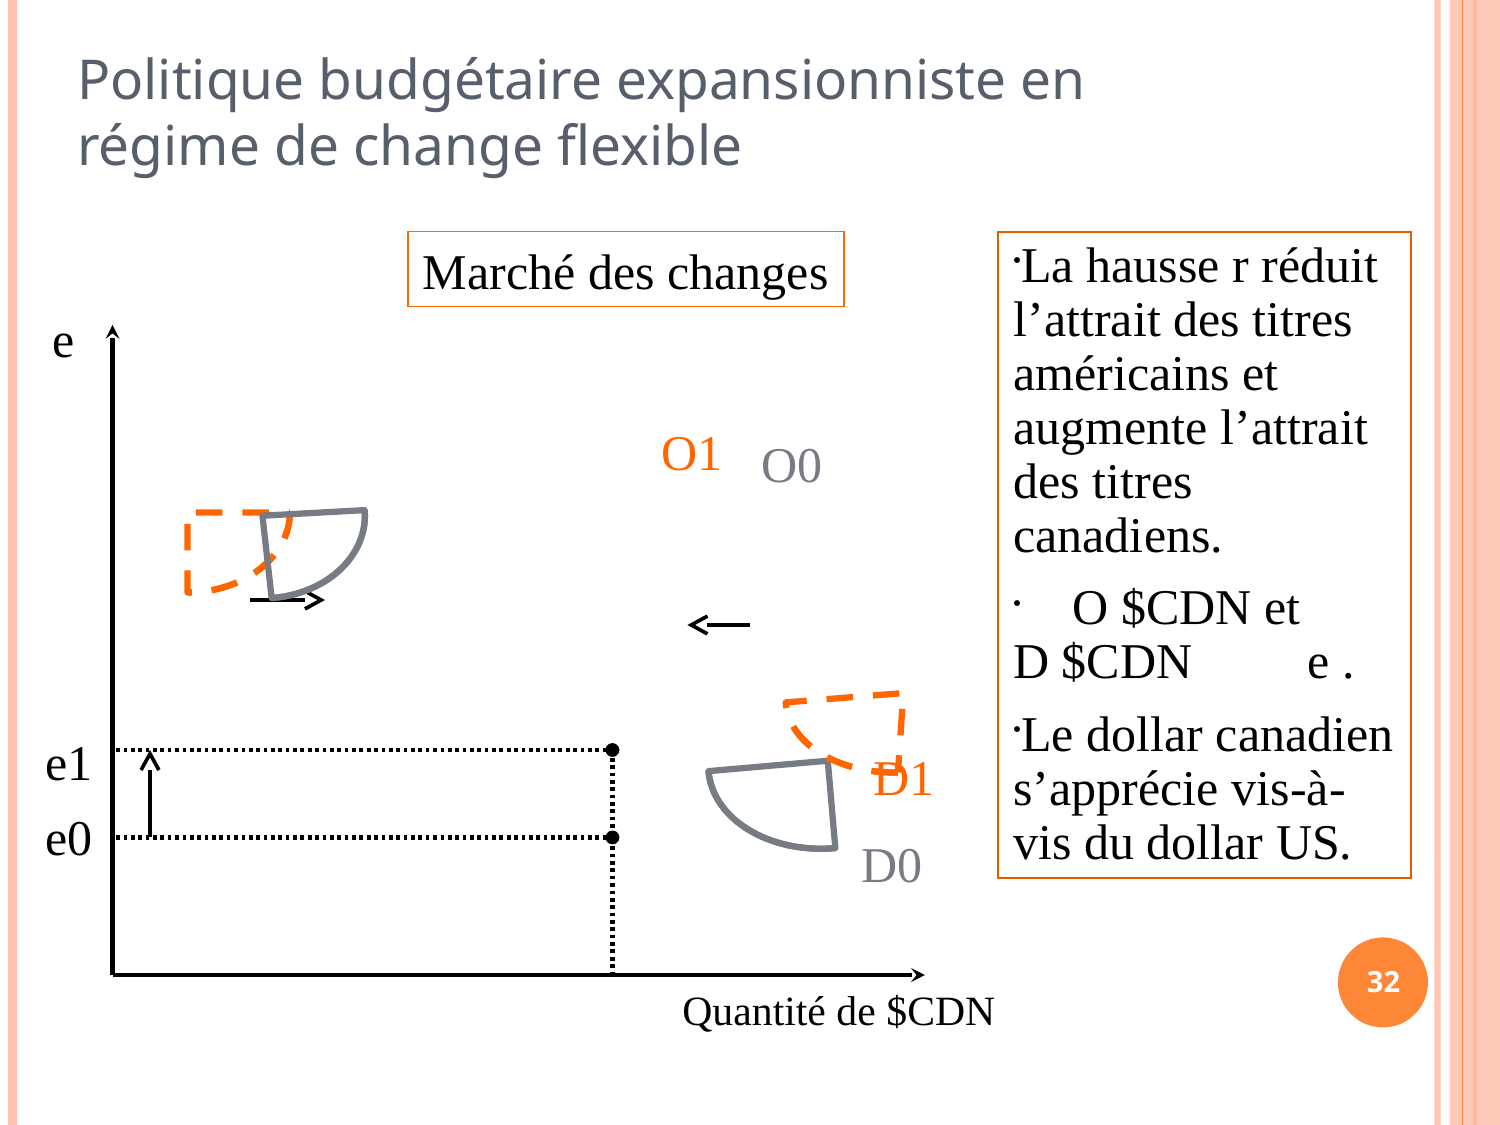

Politique budgétaire expansionniste en
régime de change flexible
Marché des changes
La hausse r réduit l’attrait des titres américains et augmente l’attrait des titres canadiens.
 O $CDN et  D $CDN   e .
Le dollar canadien s’apprécie vis-à-vis du dollar US.
e
O1
O0
e1
D1
e0
D0
Quantité de $CDN